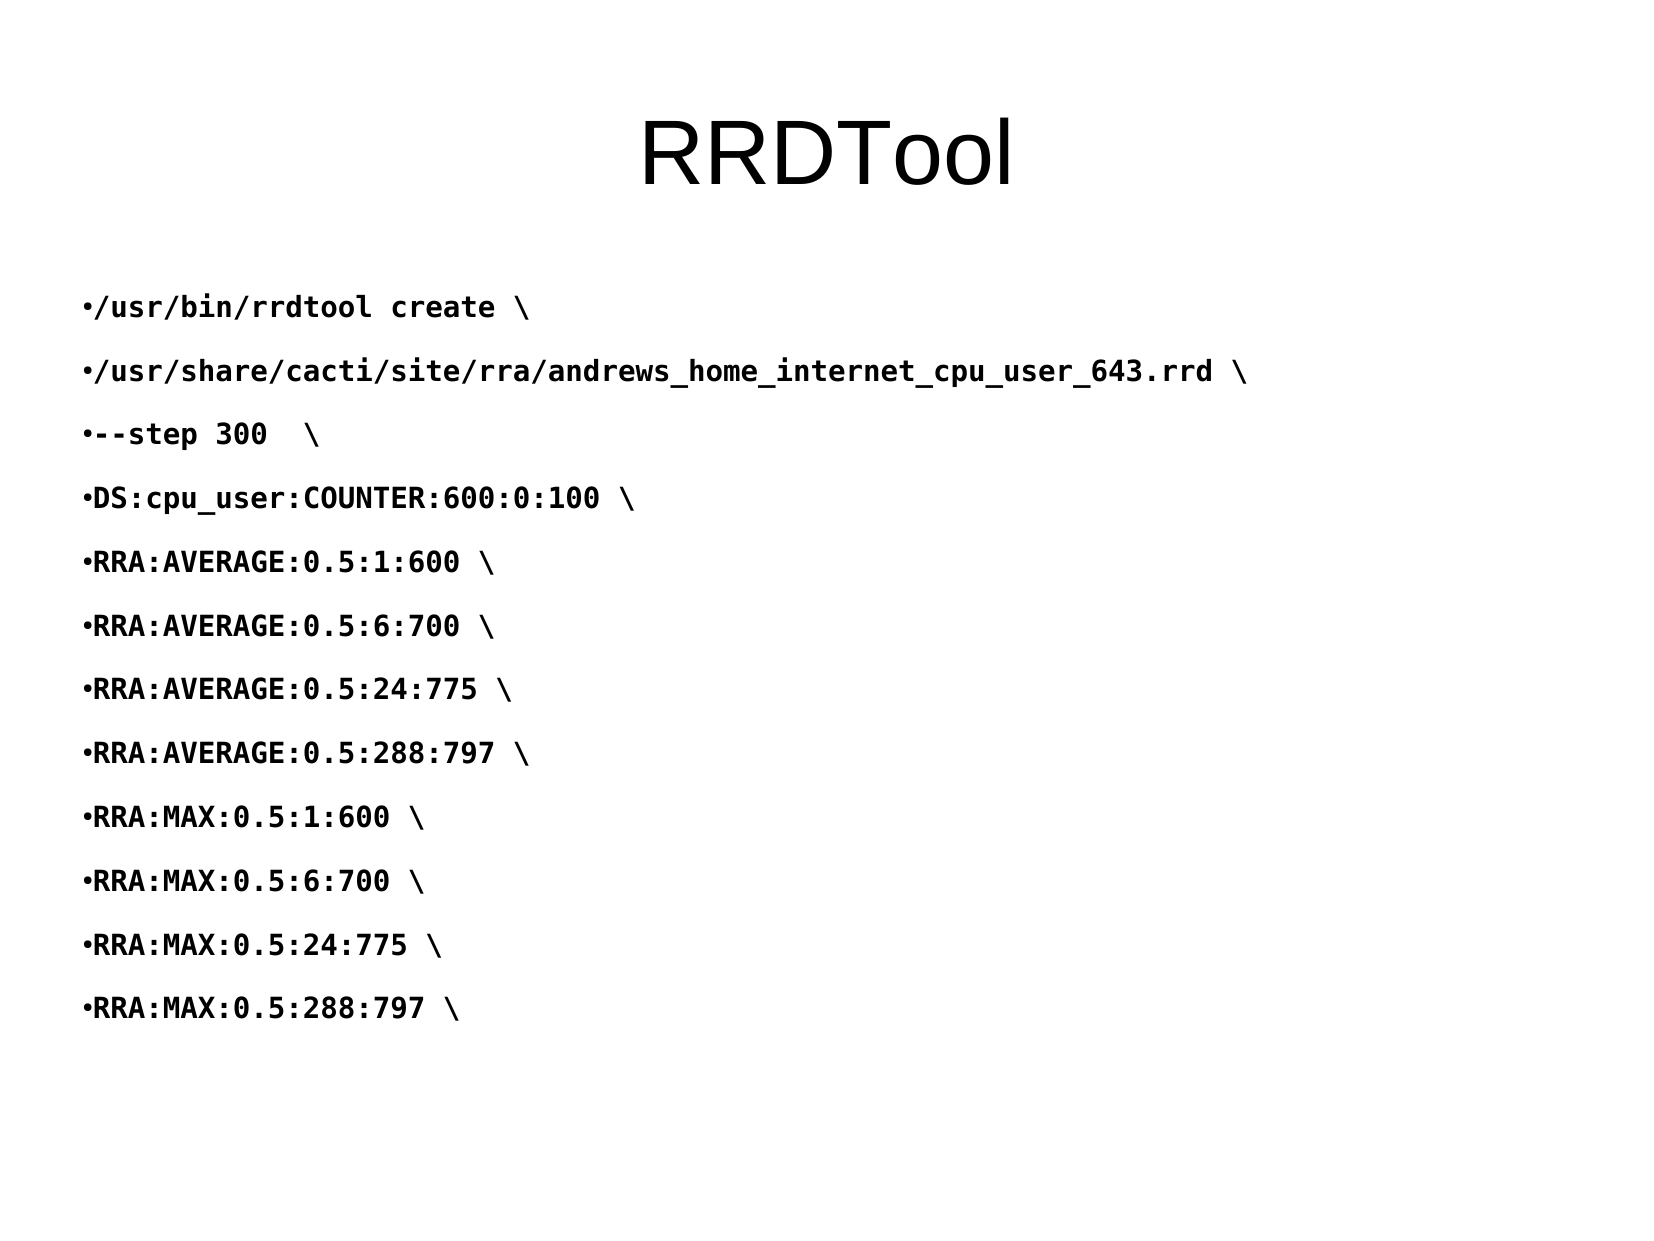

# RRDTool
/usr/bin/rrdtool create \
/usr/share/cacti/site/rra/andrews_home_internet_cpu_user_643.rrd \
--step 300 \
DS:cpu_user:COUNTER:600:0:100 \
RRA:AVERAGE:0.5:1:600 \
RRA:AVERAGE:0.5:6:700 \
RRA:AVERAGE:0.5:24:775 \
RRA:AVERAGE:0.5:288:797 \
RRA:MAX:0.5:1:600 \
RRA:MAX:0.5:6:700 \
RRA:MAX:0.5:24:775 \
RRA:MAX:0.5:288:797 \